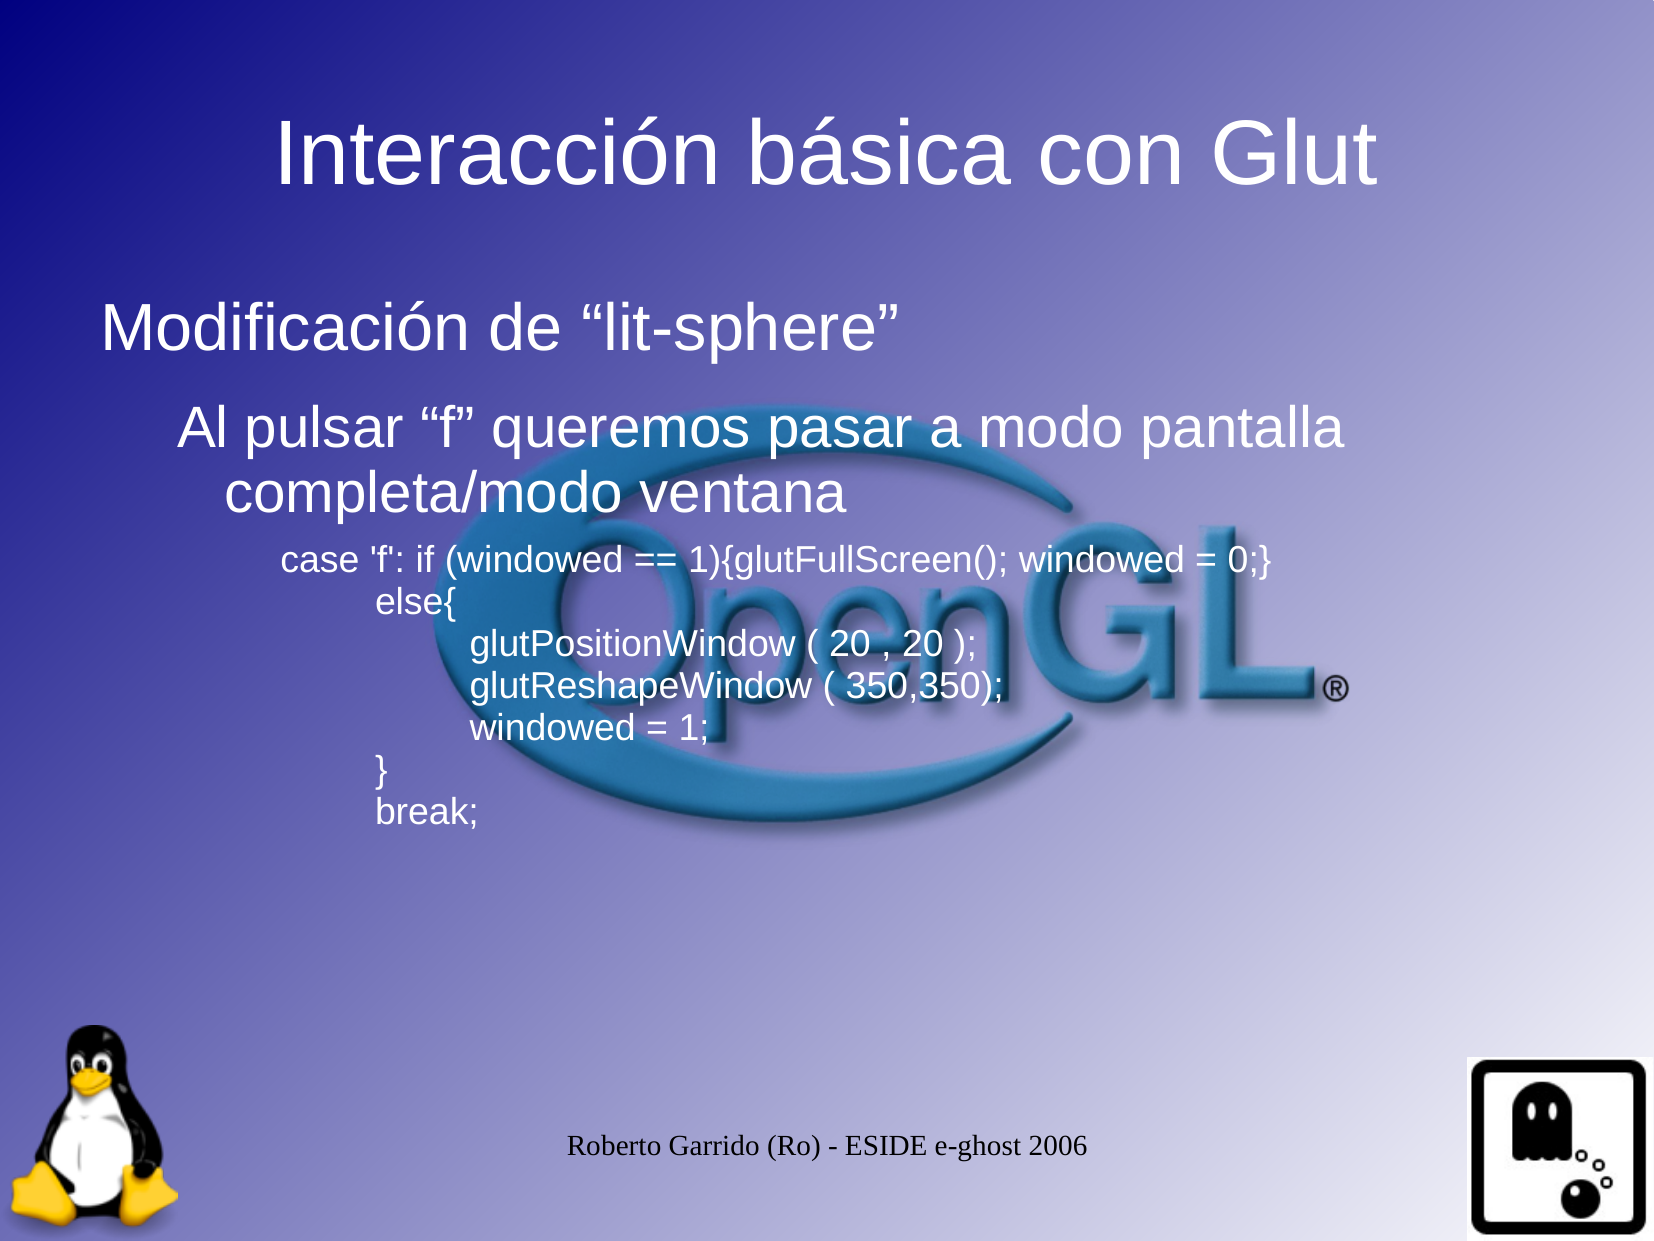

# Interacción básica con Glut
Modificación de “lit-sphere”
Al pulsar “f” queremos pasar a modo pantalla completa/modo ventana
case 'f': if (windowed == 1){glutFullScreen(); windowed = 0;}
 else{
 glutPositionWindow ( 20 , 20 );
 glutReshapeWindow ( 350,350);
 windowed = 1;
 }
 break;
Roberto Garrido (Ro) - ESIDE e-ghost 2006